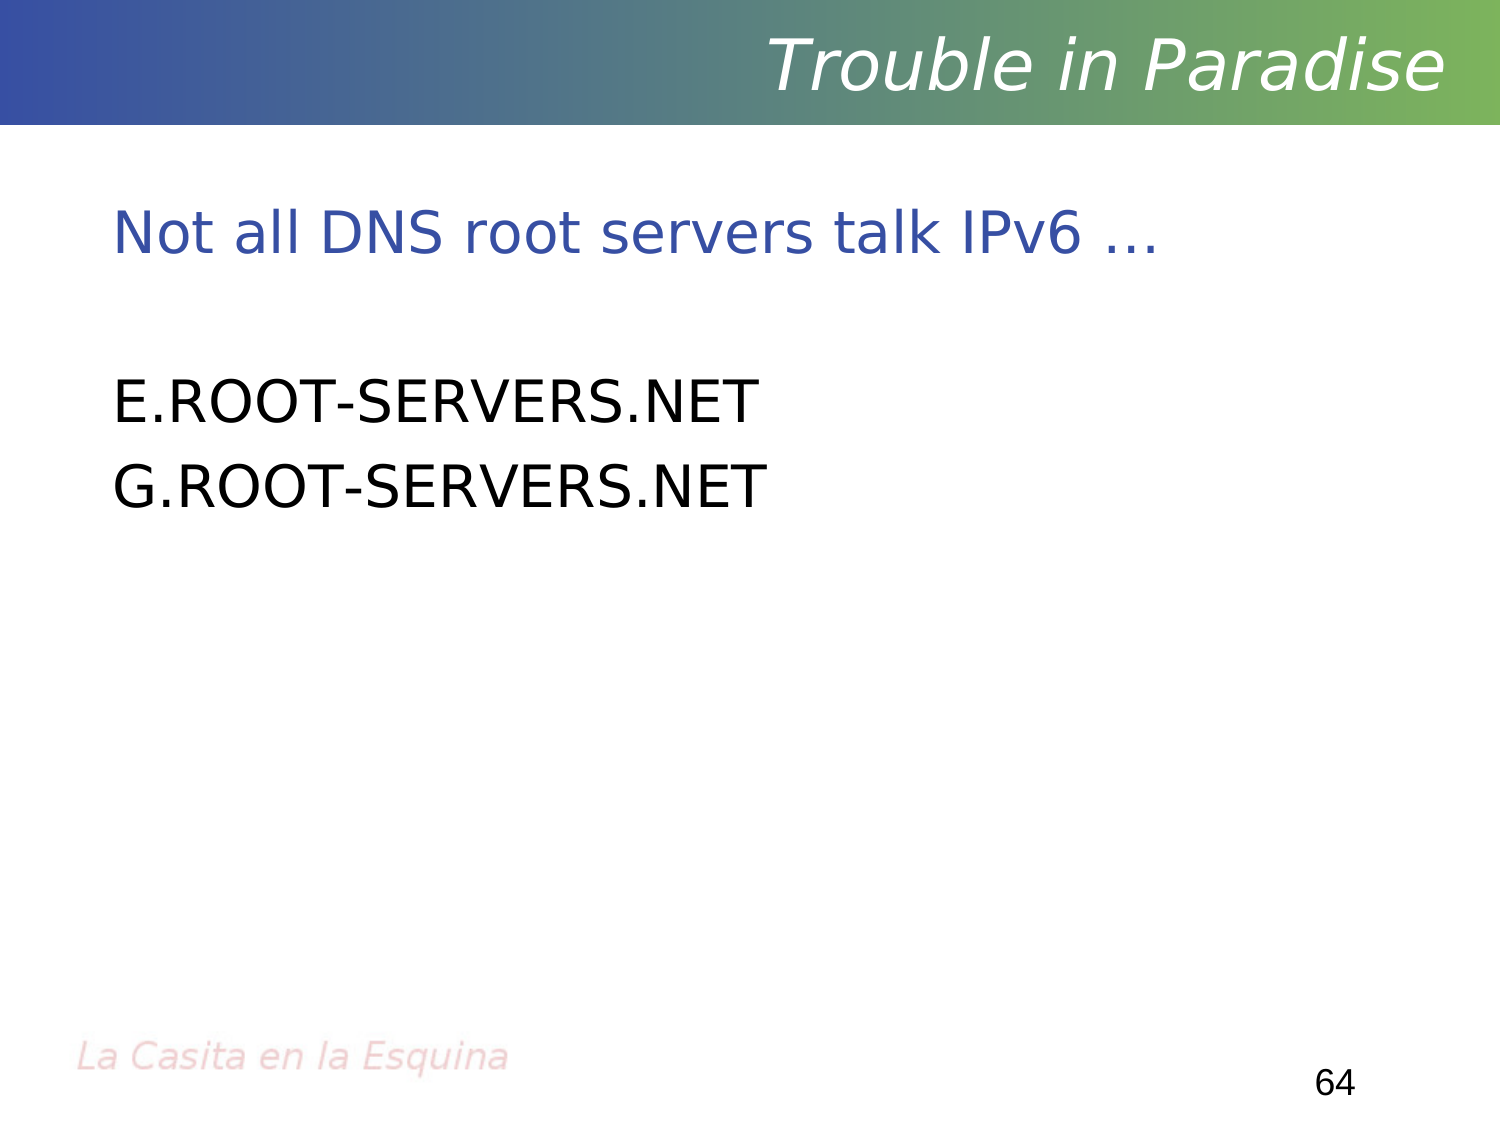

# Trouble in Paradise
Not all DNS root servers talk IPv6 …
E.ROOT-SERVERS.NET
G.ROOT-SERVERS.NET
64